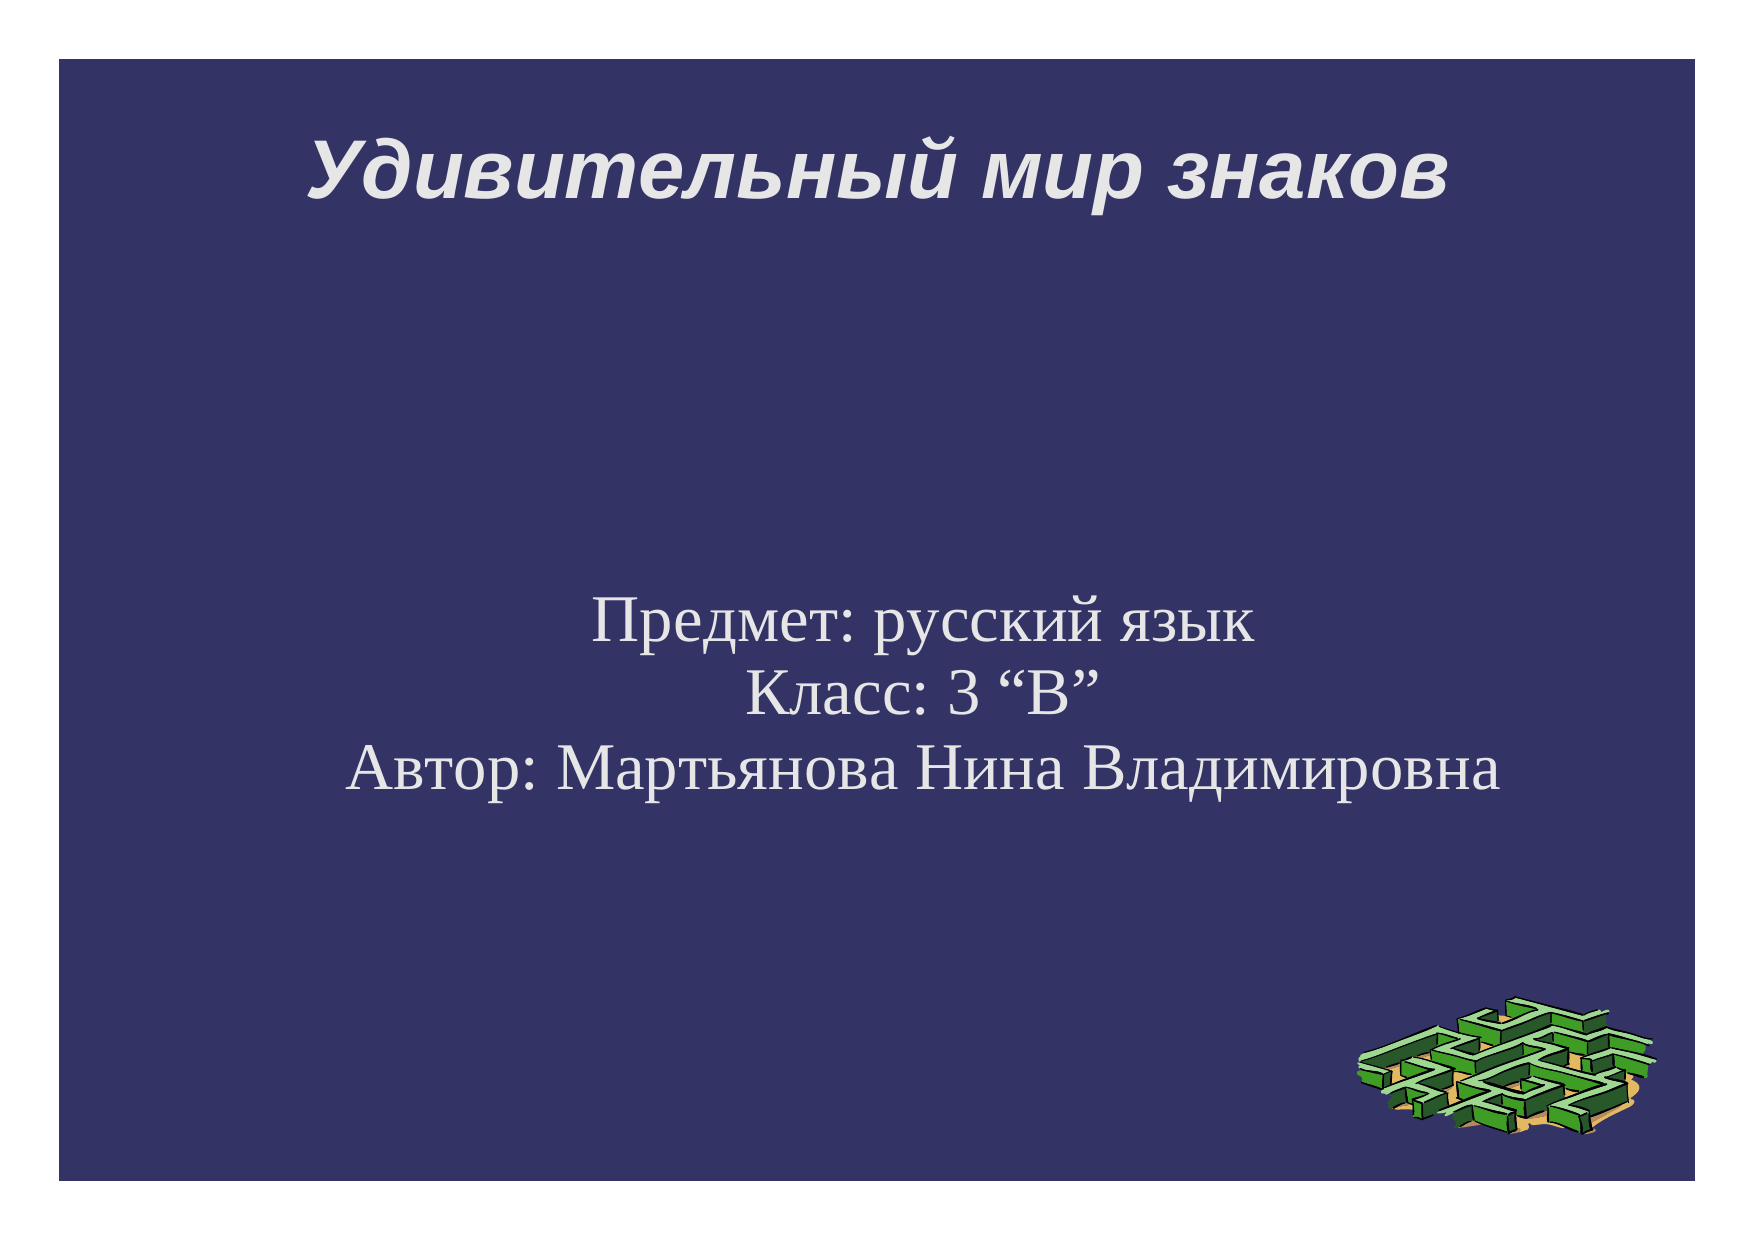

# Удивительный мир знаков
Предмет: русский язык
Класс: 3 “В”
Автор: Мартьянова Нина Владимировна